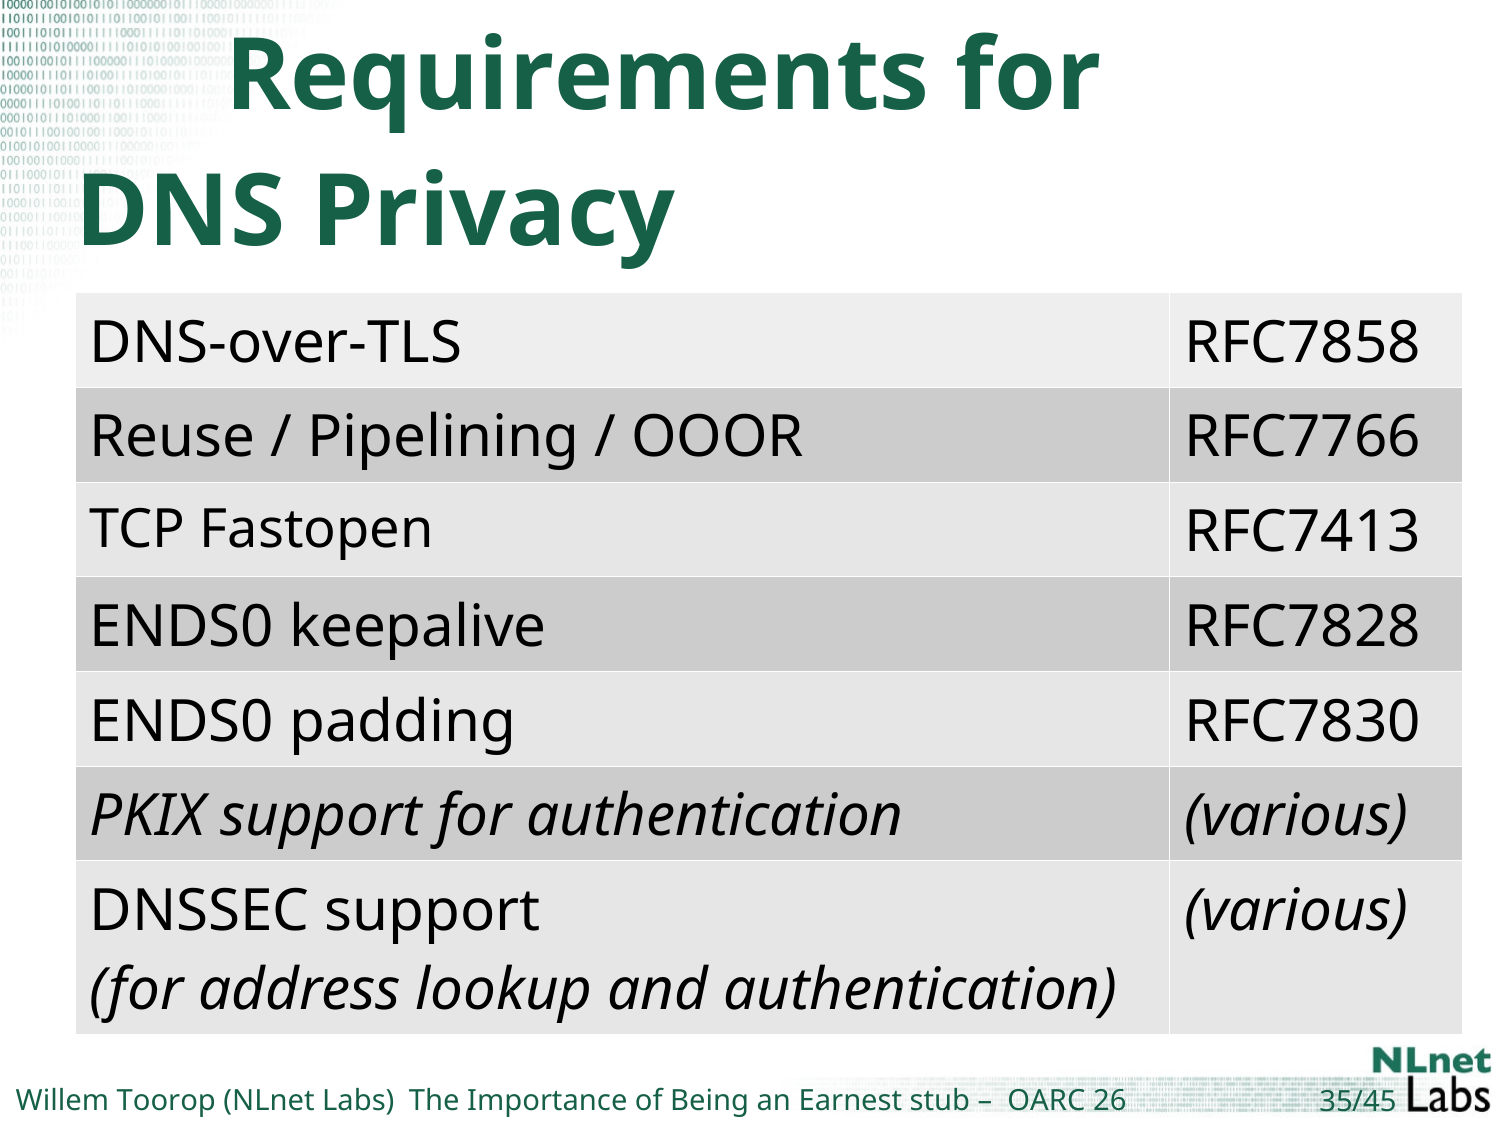

# Requirements for DNS Privacy
| DNS-over-TLS | RFC7858 |
| --- | --- |
| Reuse / Pipelining / OOOR | RFC7766 |
| TCP Fastopen | RFC7413 |
| ENDS0 keepalive | RFC7828 |
| ENDS0 padding | RFC7830 |
| PKIX support for authentication | (various) |
| DNSSEC support (for address lookup and authentication) | (various) |